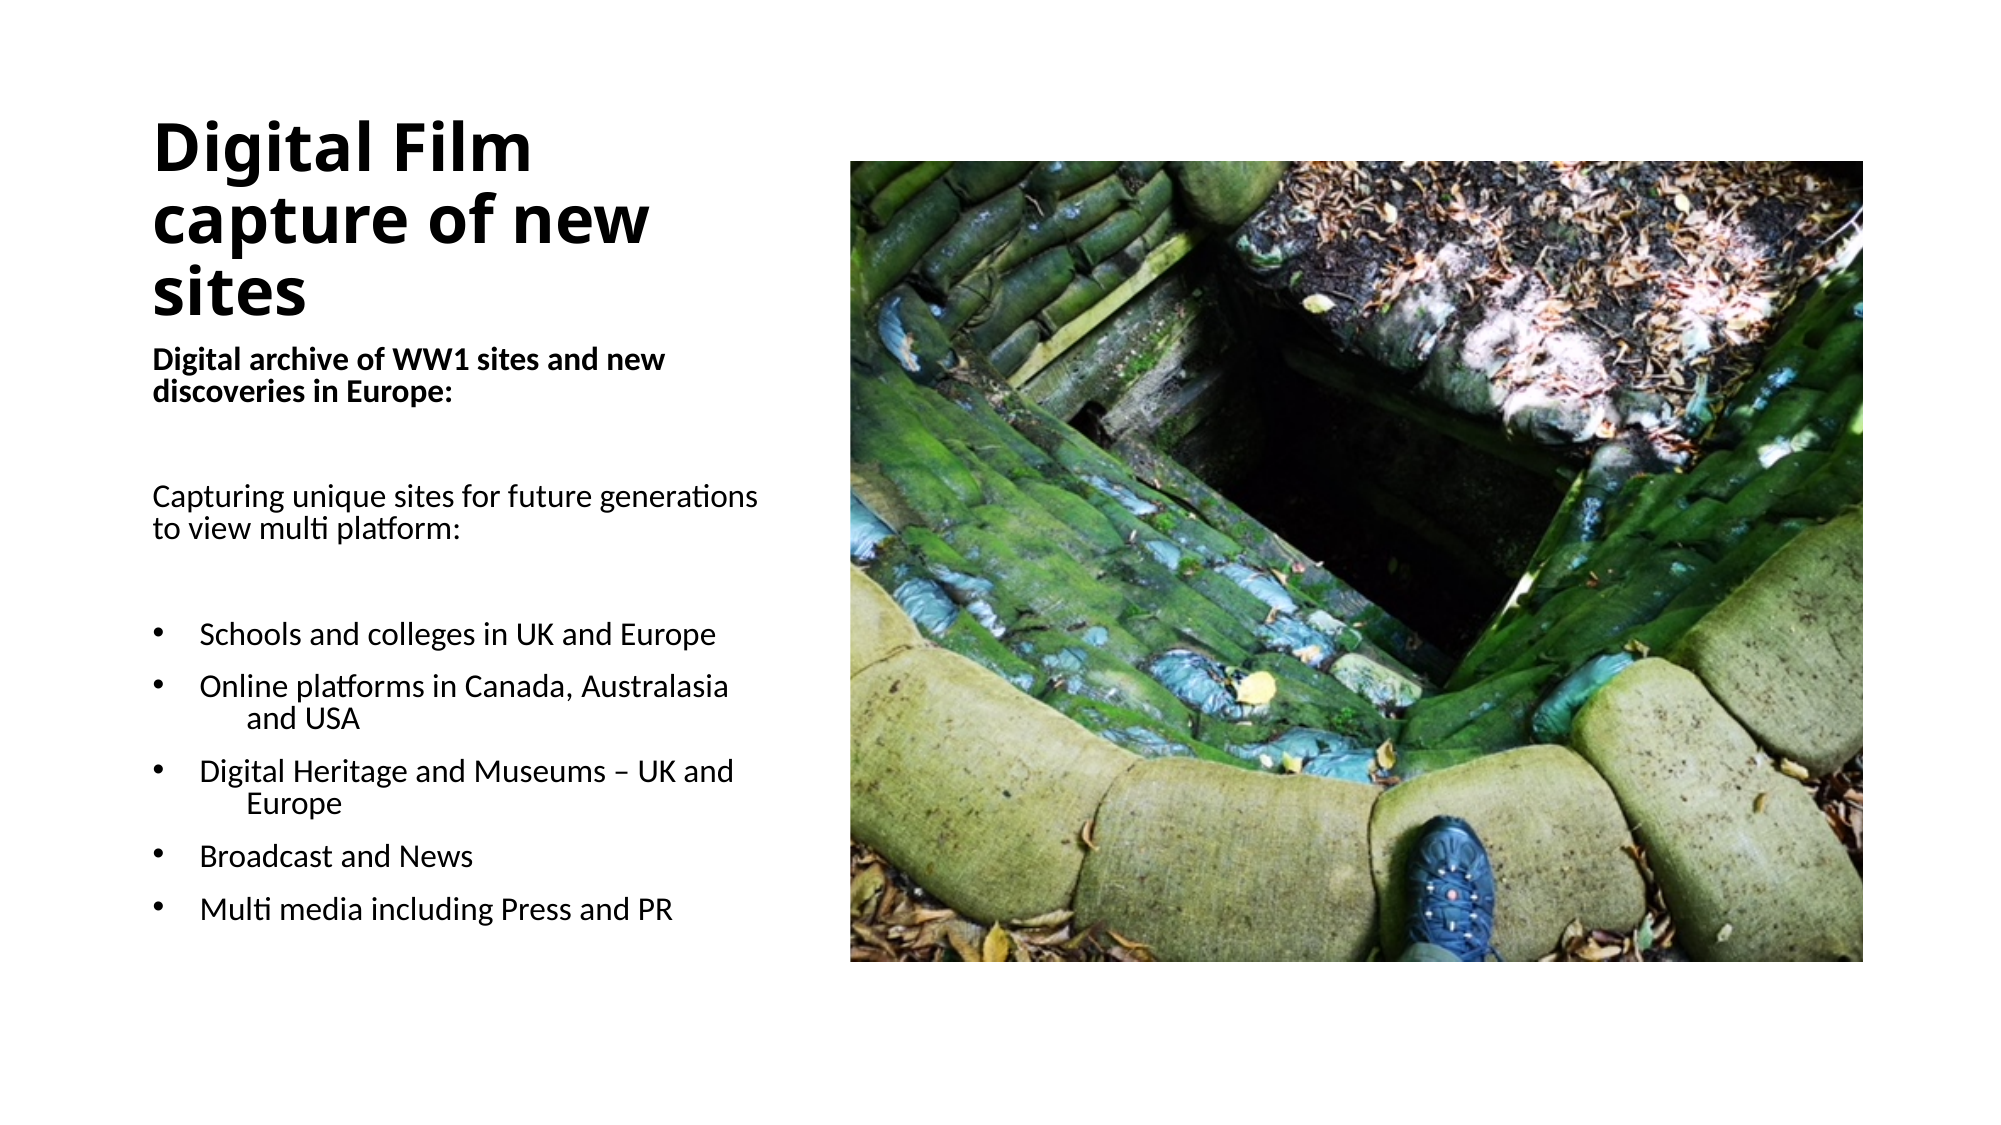

# Digital Film capture of new sites
Digital archive of WW1 sites and new discoveries in Europe:
Capturing unique sites for future generations to view multi platform:
Schools and colleges in UK and Europe
Online platforms in Canada, Australasia and USA
Digital Heritage and Museums – UK and Europe
Broadcast and News
Multi media including Press and PR